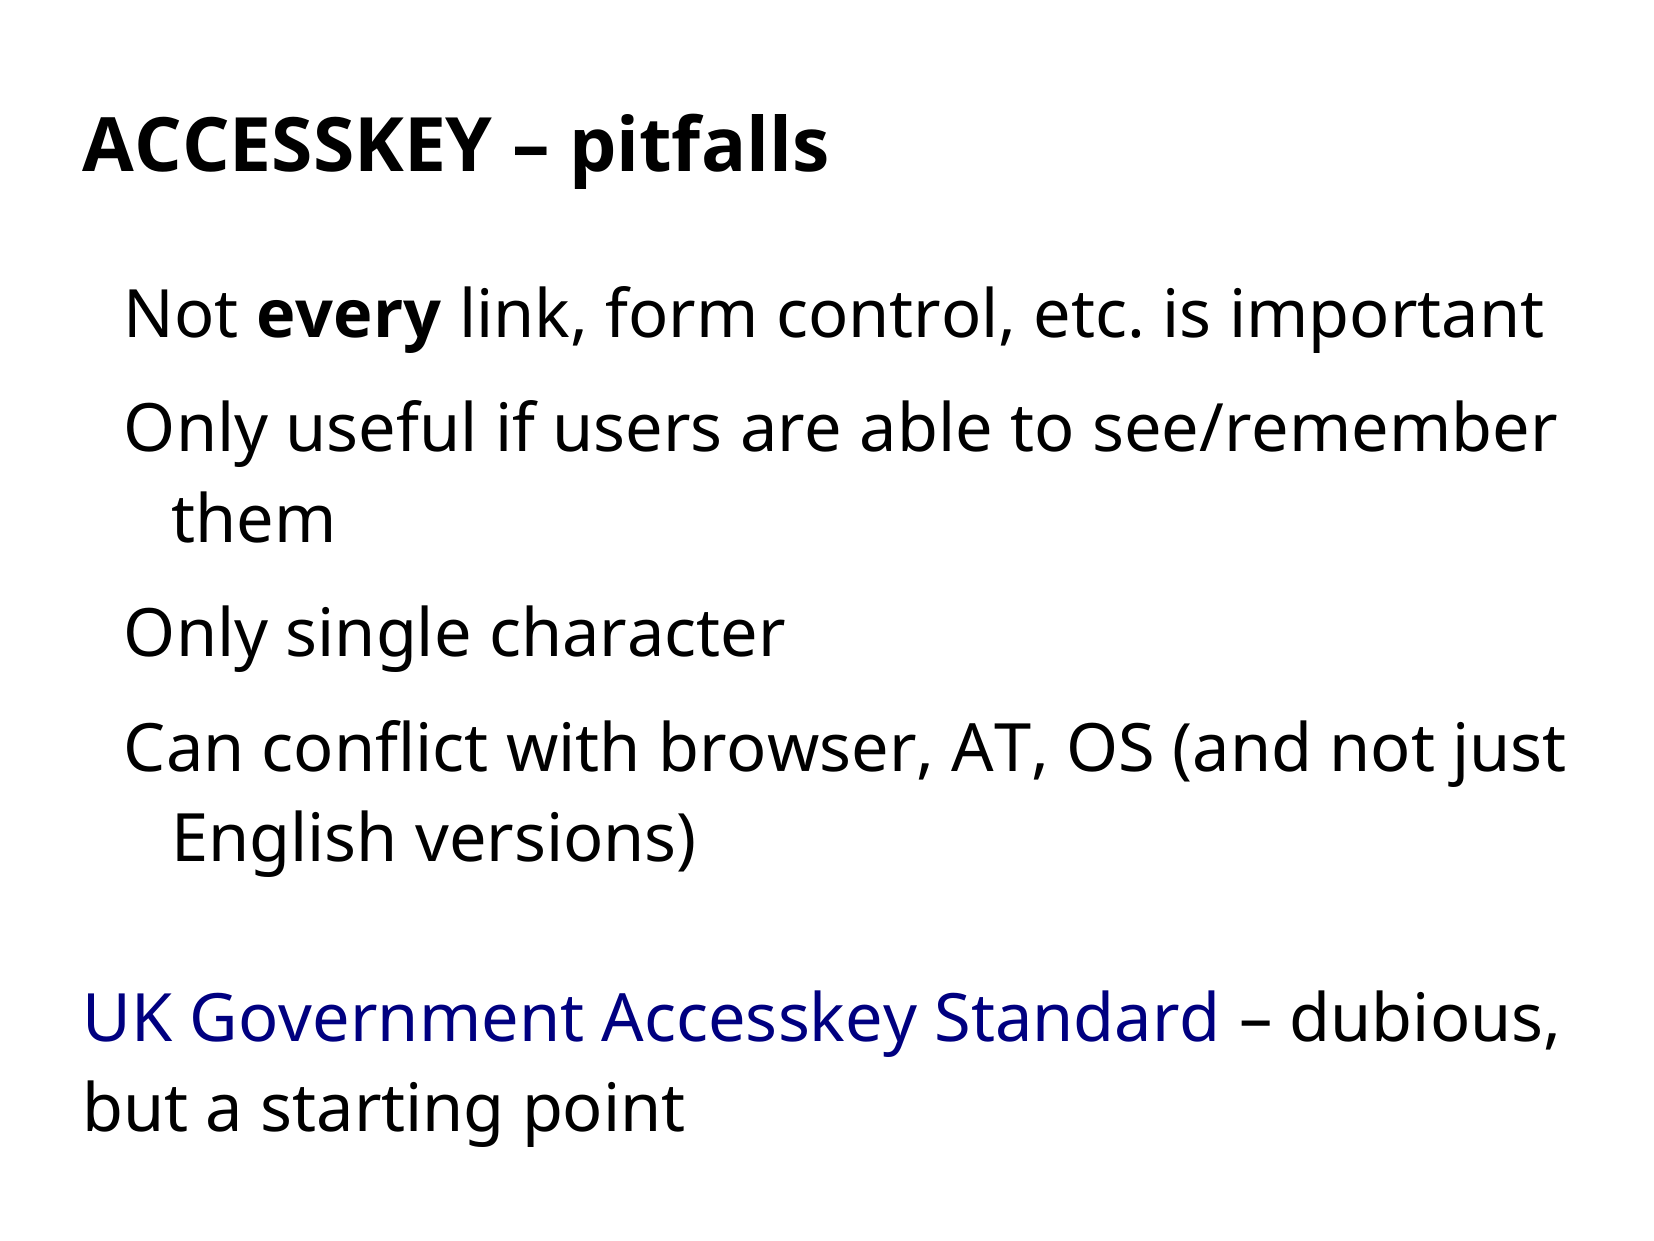

# ACCESSKEY – pitfalls
Not every link, form control, etc. is important
Only useful if users are able to see/remember them
Only single character
Can conflict with browser, AT, OS (and not just English versions)
UK Government Accesskey Standard – dubious, but a starting point